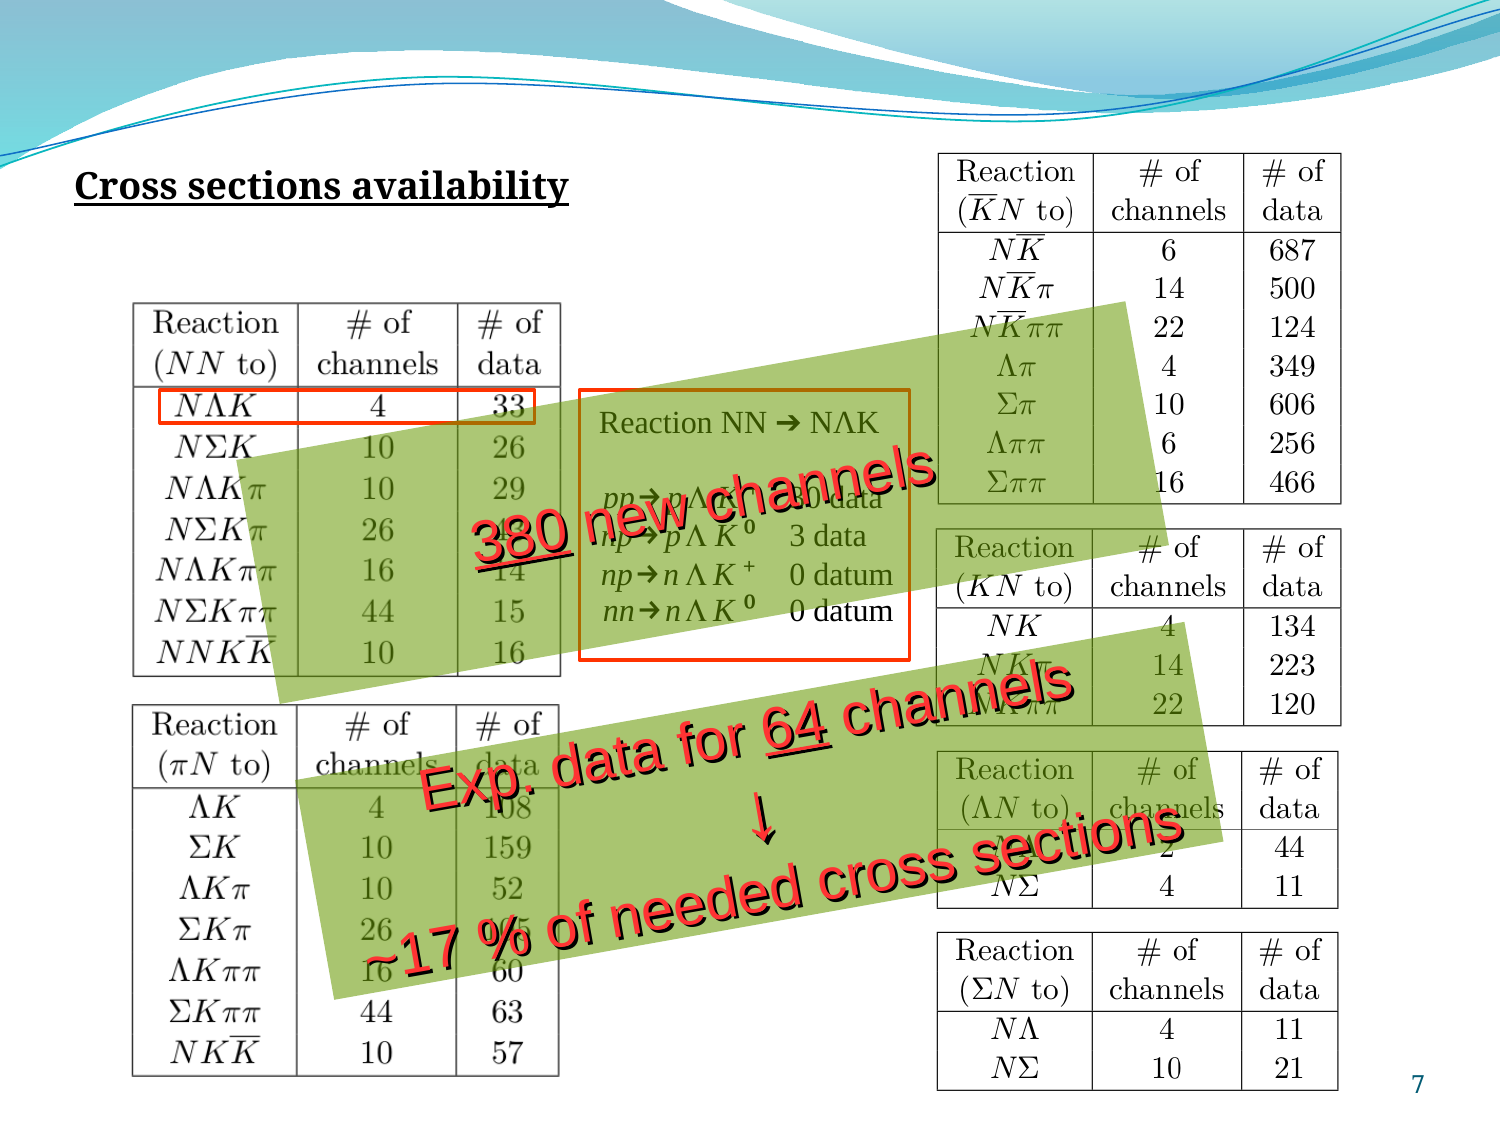

# Cross sections availability
380 new channels
Exp. data for 64 channels
↓
~17 % of needed cross sections
7